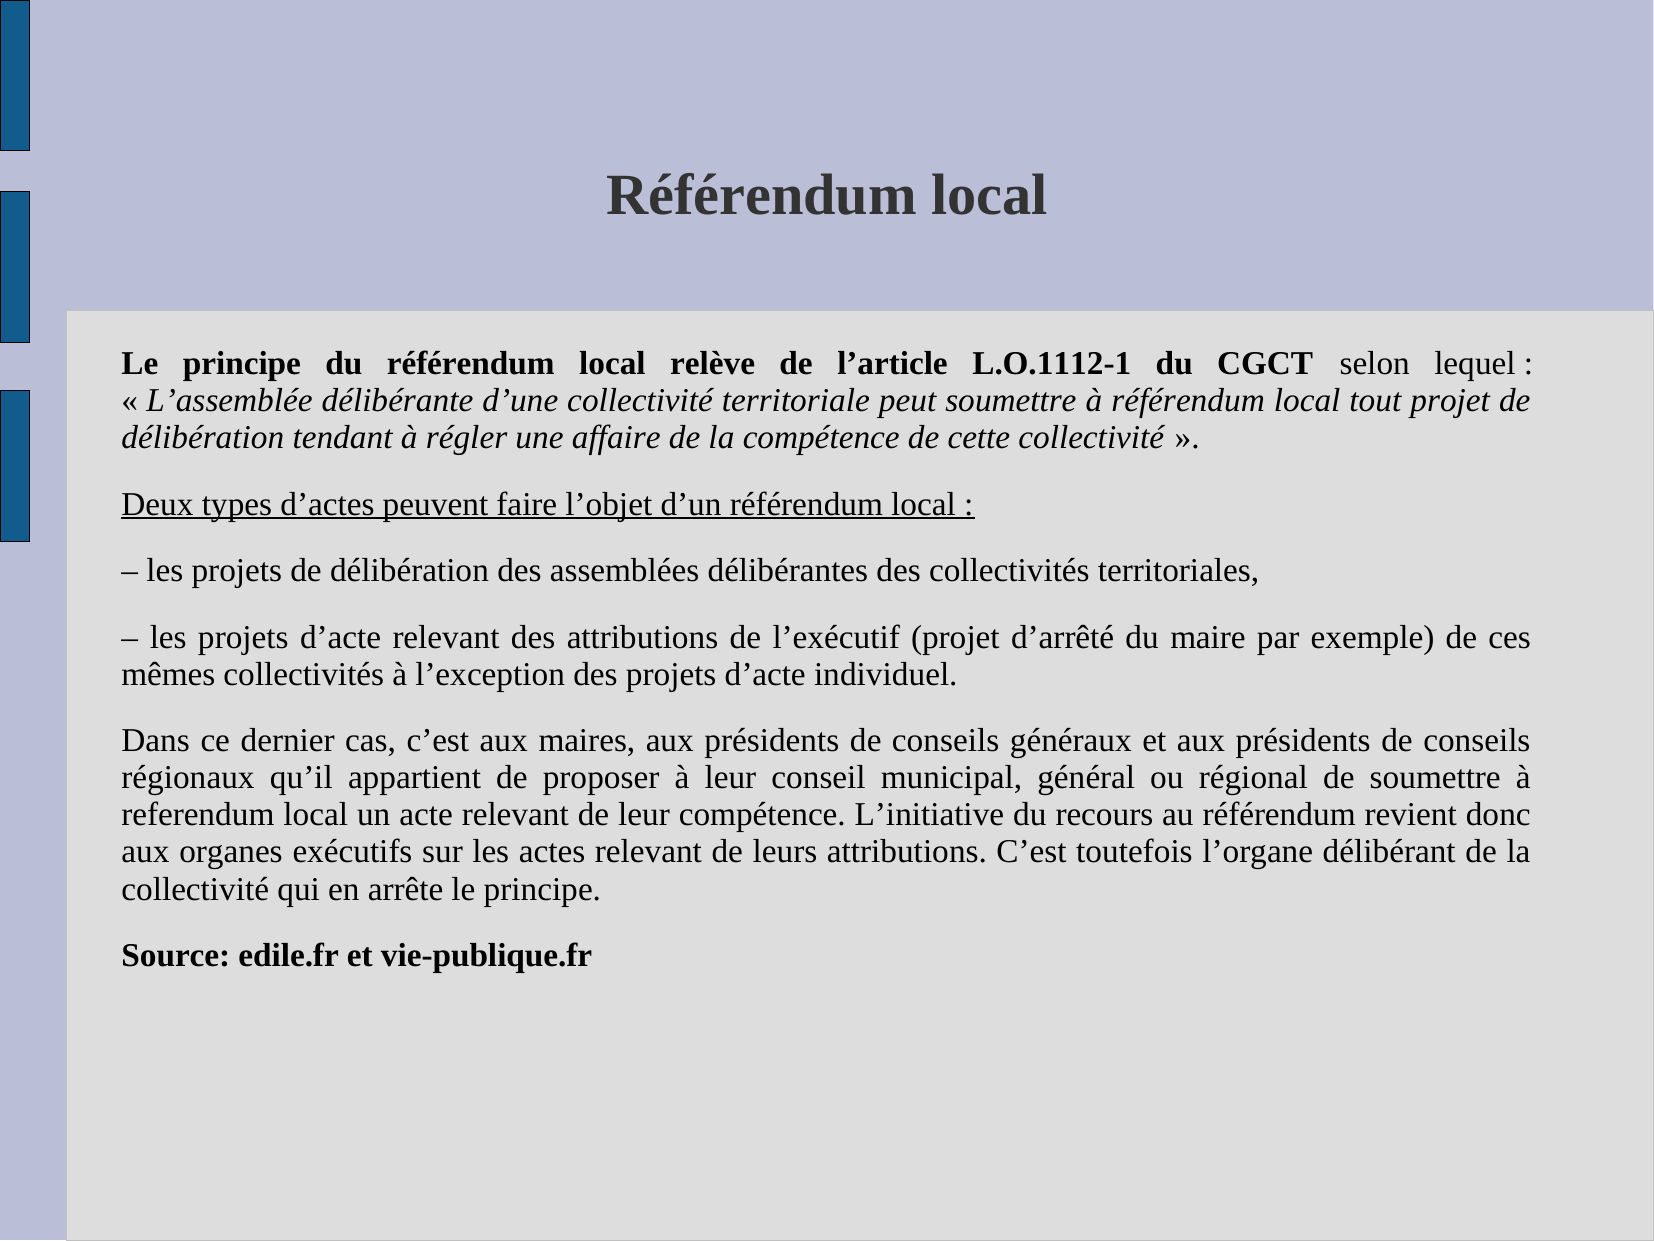

# Référendum local
Le principe du référendum local relève de l’article L.O.1112-1 du CGCT selon lequel : « L’assemblée délibérante d’une collectivité territoriale peut soumettre à référendum local tout projet de délibération tendant à régler une affaire de la compétence de cette collectivité ».
Deux types d’actes peuvent faire l’objet d’un référendum local :
– les projets de délibération des assemblées délibérantes des collectivités territoriales,
– les projets d’acte relevant des attributions de l’exécutif (projet d’arrêté du maire par exemple) de ces mêmes collectivités à l’exception des projets d’acte individuel.
Dans ce dernier cas, c’est aux maires, aux présidents de conseils généraux et aux présidents de conseils régionaux qu’il appartient de proposer à leur conseil municipal, général ou régional de soumettre à referendum local un acte relevant de leur compétence. L’initiative du recours au référendum revient donc aux organes exécutifs sur les actes relevant de leurs attributions. C’est toutefois l’organe délibérant de la collectivité qui en arrête le principe.
Source: edile.fr et vie-publique.fr